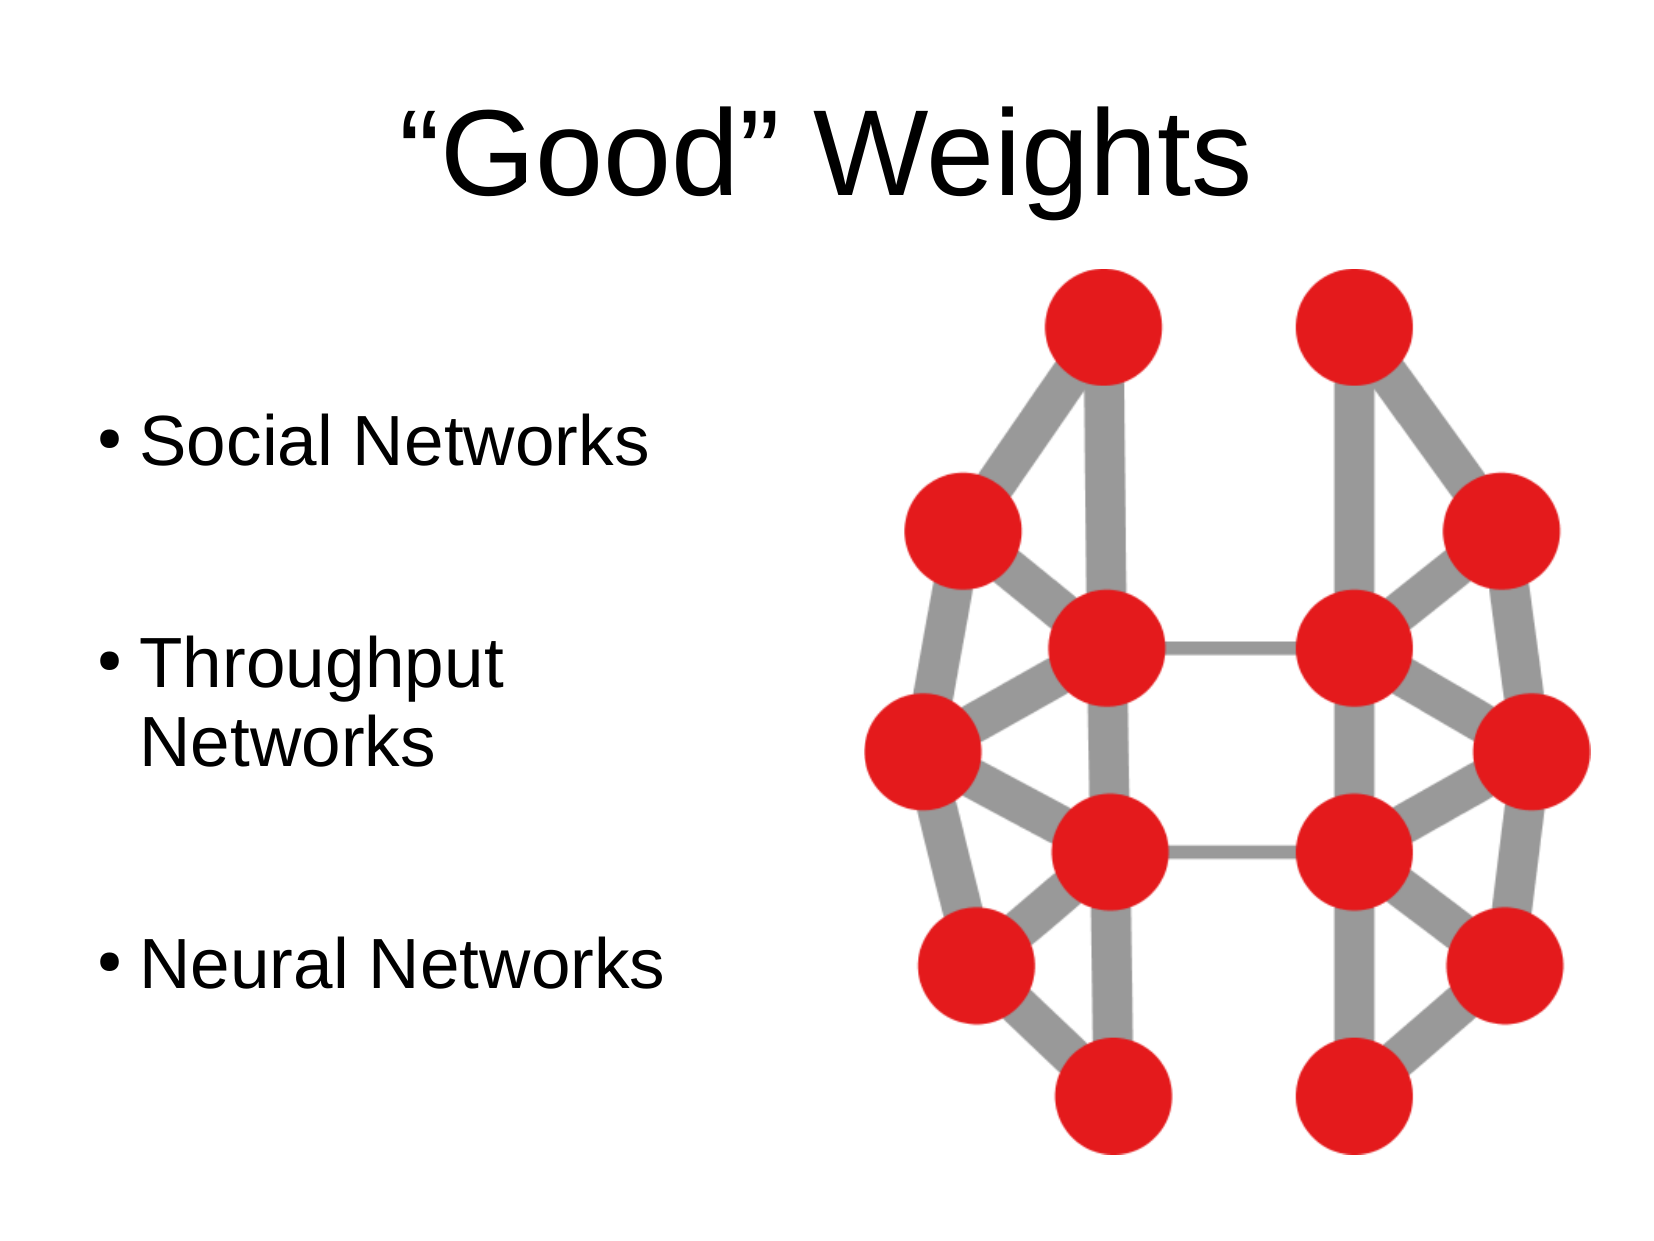

# “Good” Weights
Social Networks
Throughput Networks
Neural Networks